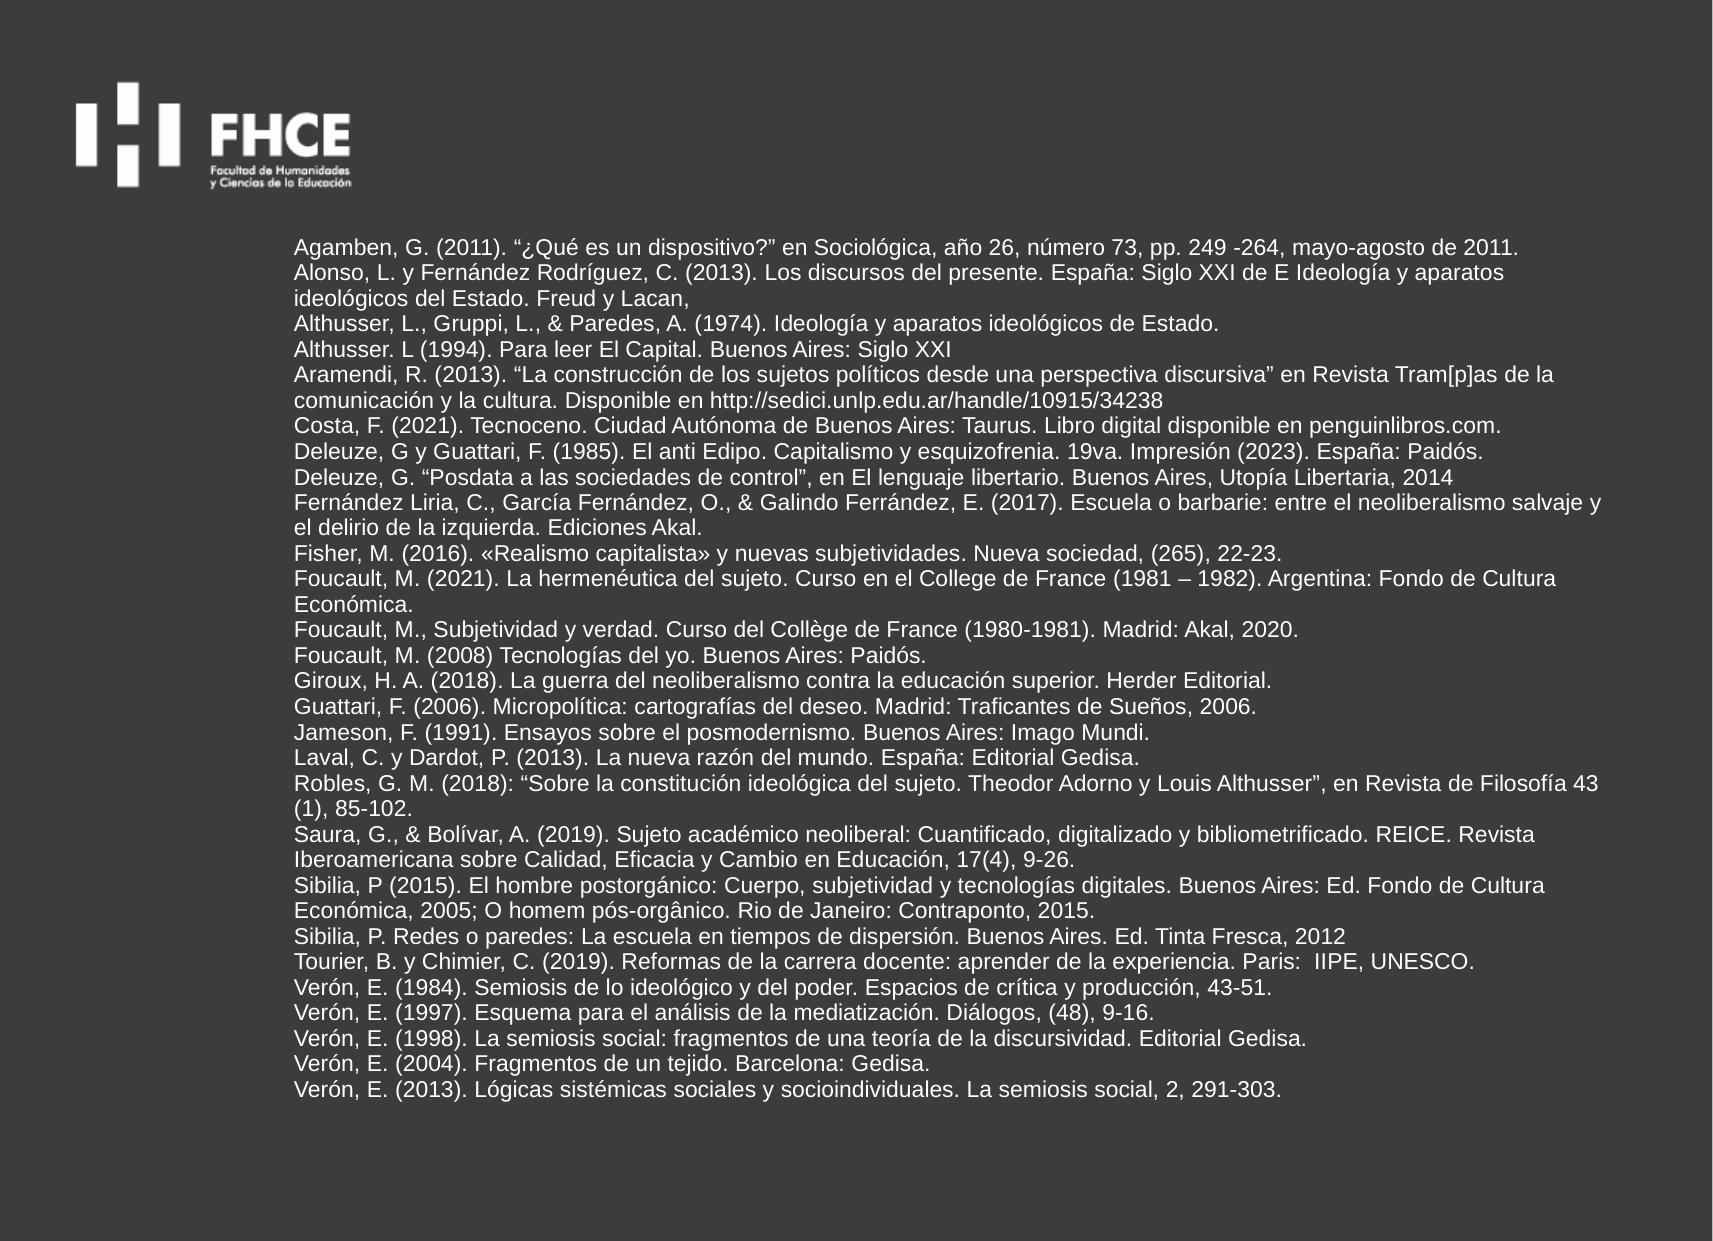

Agamben, G. (2011). “¿Qué es un dispositivo?” en Sociológica, año 26, número 73, pp. 249 -264, mayo-agosto de 2011.
Alonso, L. y Fernández Rodríguez, C. (2013). Los discursos del presente. España: Siglo XXI de E Ideología y aparatos ideológicos del Estado. Freud y Lacan,
Althusser, L., Gruppi, L., & Paredes, A. (1974). Ideología y aparatos ideológicos de Estado.
Althusser. L (1994). Para leer El Capital. Buenos Aires: Siglo XXI
Aramendi, R. (2013). “La construcción de los sujetos políticos desde una perspectiva discursiva” en Revista Tram[p]as de la comunicación y la cultura. Disponible en http://sedici.unlp.edu.ar/handle/10915/34238
Costa, F. (2021). Tecnoceno. Ciudad Autónoma de Buenos Aires: Taurus. Libro digital disponible en penguinlibros.com.
Deleuze, G y Guattari, F. (1985). El anti Edipo. Capitalismo y esquizofrenia. 19va. Impresión (2023). España: Paidós.
Deleuze, G. “Posdata a las sociedades de control”, en El lenguaje libertario. Buenos Aires, Utopía Libertaria, 2014
Fernández Liria, C., García Fernández, O., & Galindo Ferrández, E. (2017). Escuela o barbarie: entre el neoliberalismo salvaje y el delirio de la izquierda. Ediciones Akal.
Fisher, M. (2016). «Realismo capitalista» y nuevas subjetividades. Nueva sociedad, (265), 22-23.
Foucault, M. (2021). La hermenéutica del sujeto. Curso en el College de France (1981 – 1982). Argentina: Fondo de Cultura Económica.
Foucault, M., Subjetividad y verdad. Curso del Collège de France (1980-1981). Madrid: Akal, 2020.
Foucault, M. (2008) Tecnologías del yo. Buenos Aires: Paidós.
Giroux, H. A. (2018). La guerra del neoliberalismo contra la educación superior. Herder Editorial.
Guattari, F. (2006). Micropolítica: cartografías del deseo. Madrid: Traficantes de Sueños, 2006.
Jameson, F. (1991). Ensayos sobre el posmodernismo. Buenos Aires: Imago Mundi.
Laval, C. y Dardot, P. (2013). La nueva razón del mundo. España: Editorial Gedisa.
Robles, G. M. (2018): “Sobre la constitución ideológica del sujeto. Theodor Adorno y Louis Althusser”, en Revista de Filosofía 43 (1), 85-102.
Saura, G., & Bolívar, A. (2019). Sujeto académico neoliberal: Cuantificado, digitalizado y bibliometrificado. REICE. Revista Iberoamericana sobre Calidad, Eficacia y Cambio en Educación, 17(4), 9-26.
Sibilia, P (2015). El hombre postorgánico: Cuerpo, subjetividad y tecnologías digitales. Buenos Aires: Ed. Fondo de Cultura Económica, 2005; O homem pós-orgânico. Rio de Janeiro: Contraponto, 2015.
Sibilia, P. Redes o paredes: La escuela en tiempos de dispersión. Buenos Aires. Ed. Tinta Fresca, 2012
Tourier, B. y Chimier, C. (2019). Reformas de la carrera docente: aprender de la experiencia. Paris: IIPE, UNESCO.
Verón, E. (1984). Semiosis de lo ideológico y del poder. Espacios de crítica y producción, 43-51.
Verón, E. (1997). Esquema para el análisis de la mediatización. Diálogos, (48), 9-16.
Verón, E. (1998). La semiosis social: fragmentos de una teoría de la discursividad. Editorial Gedisa.
Verón, E. (2004). Fragmentos de un tejido. Barcelona: Gedisa.
Verón, E. (2013). Lógicas sistémicas sociales y socioindividuales. La semiosis social, 2, 291-303.